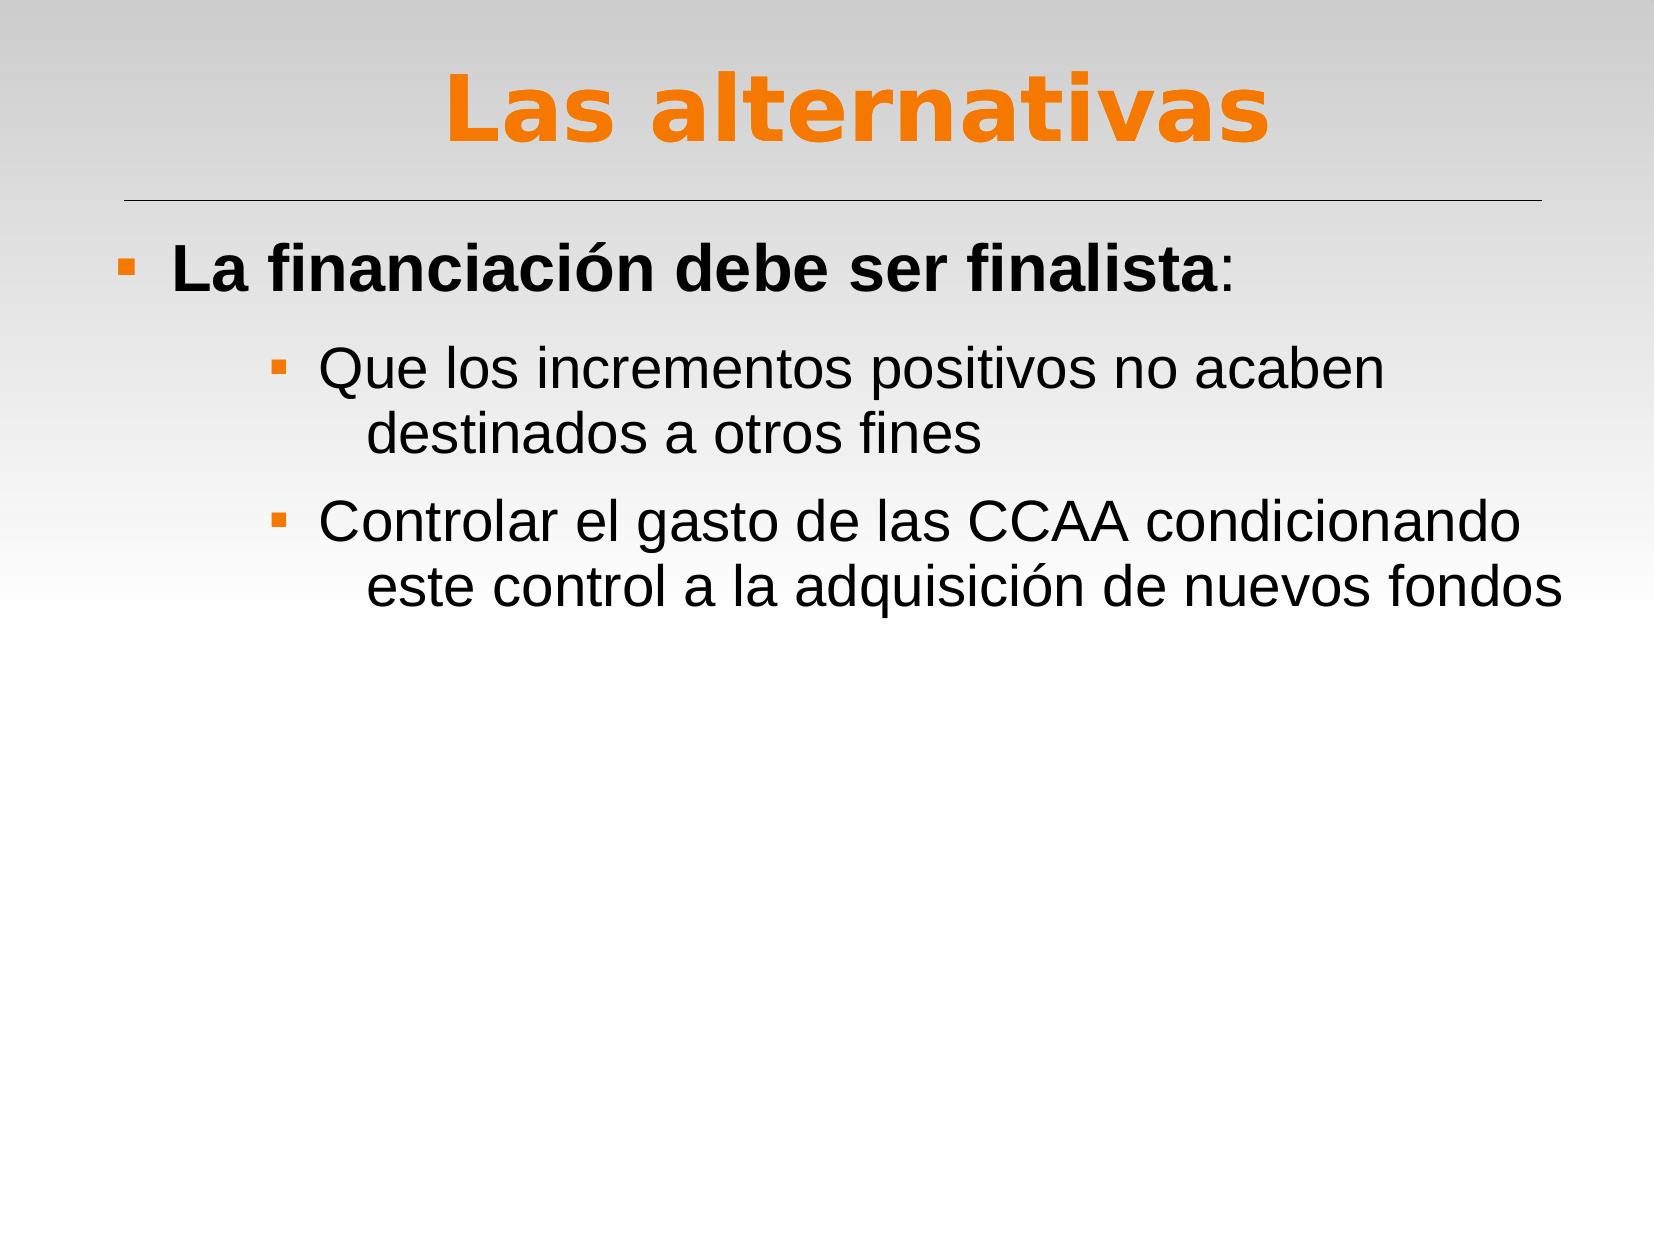

#
Las alternativas
Las alternativas
La financiación debe ser finalista:
Que los incrementos positivos no acaben destinados a otros fines
Controlar el gasto de las CCAA condicionando este control a la adquisición de nuevos fondos